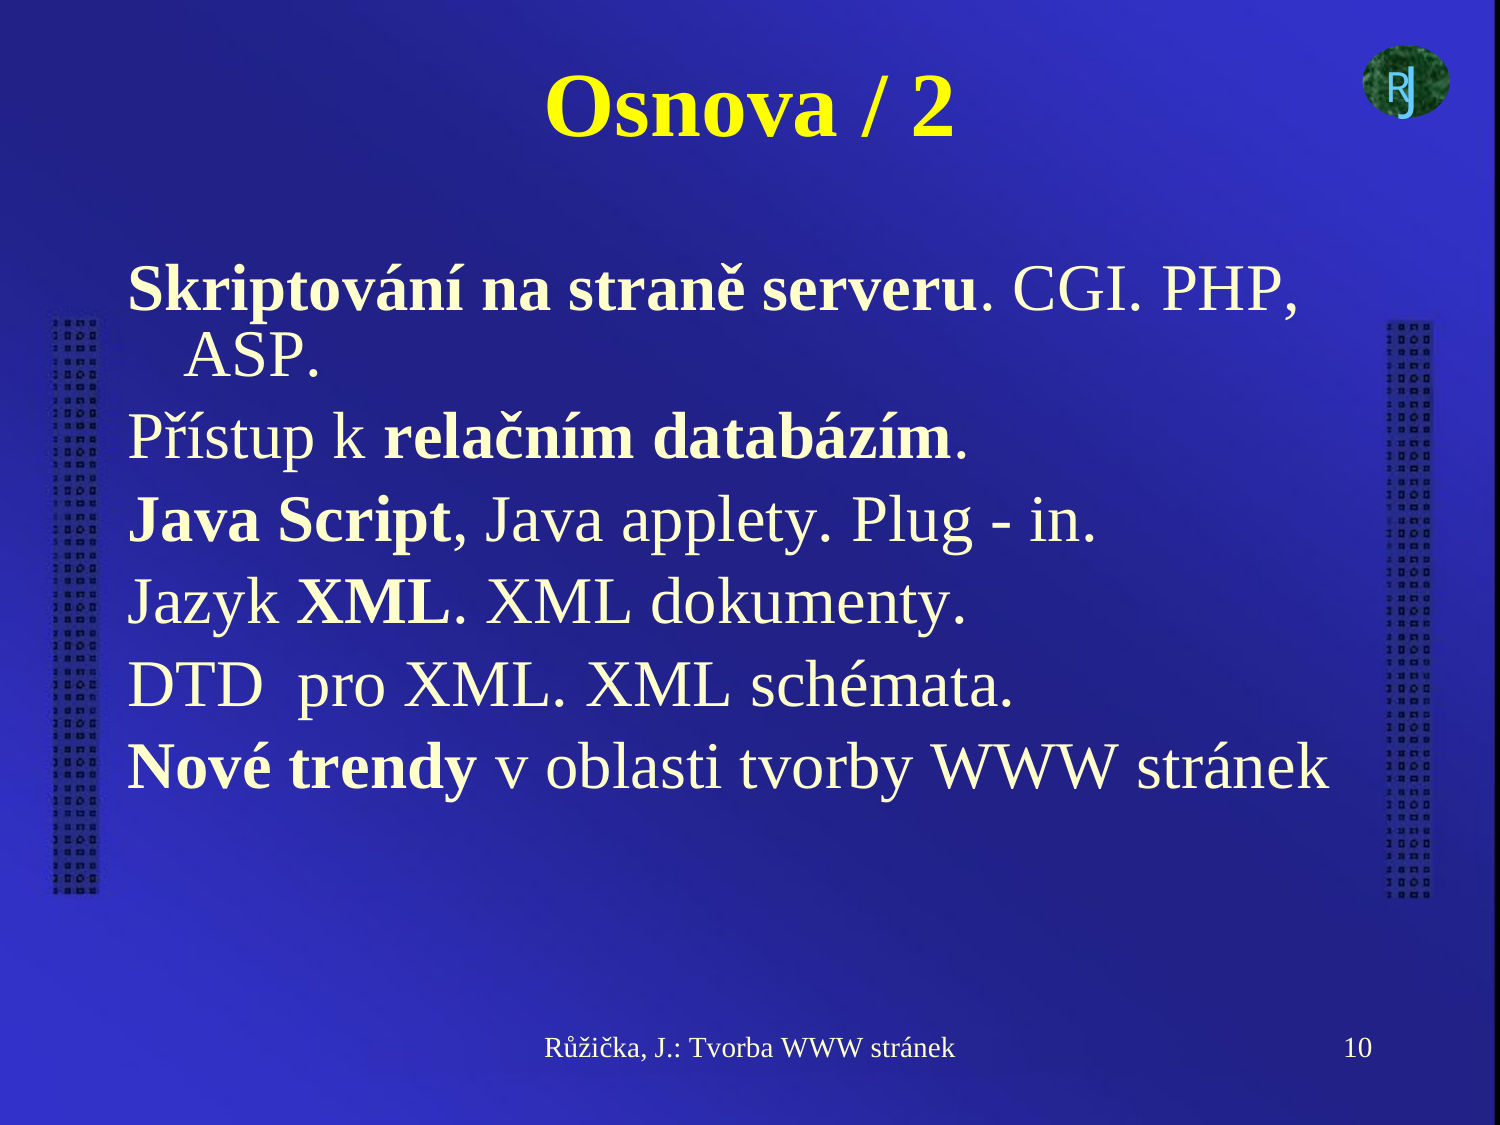

# Osnova / 2
J
R
Skriptování na straně serveru. CGI. PHP, ASP.
Přístup k relačním databázím.
Java Script, Java applety. Plug - in.
Jazyk XML. XML dokumenty.
DTD pro XML. XML schémata.
Nové trendy v oblasti tvorby WWW stránek
Růžička, J.: Tvorba WWW stránek